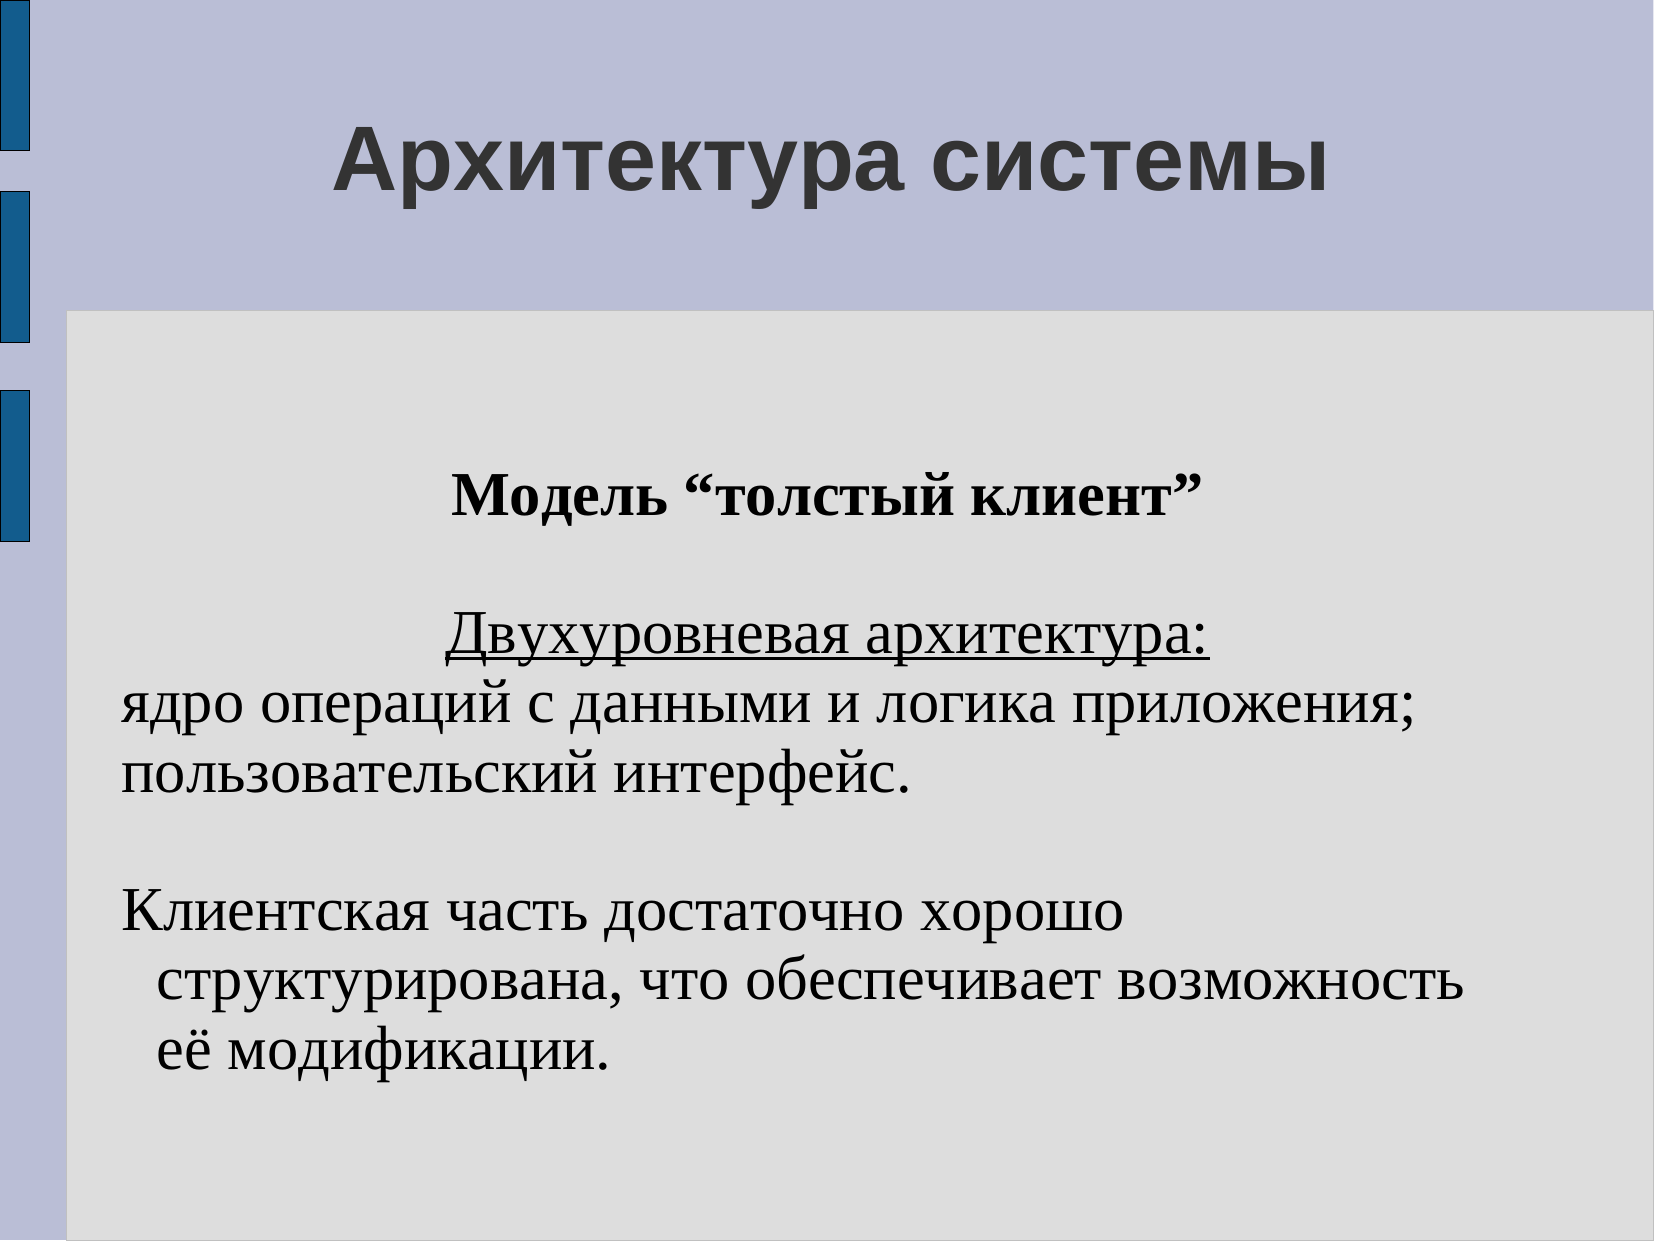

# Архитектура системы
Модель “толстый клиент”
Двухуровневая архитектура:
ядро операций с данными и логика приложения;
пользовательский интерфейс.
Клиентская часть достаточно хорошо структурирована, что обеспечивает возможность её модификации.